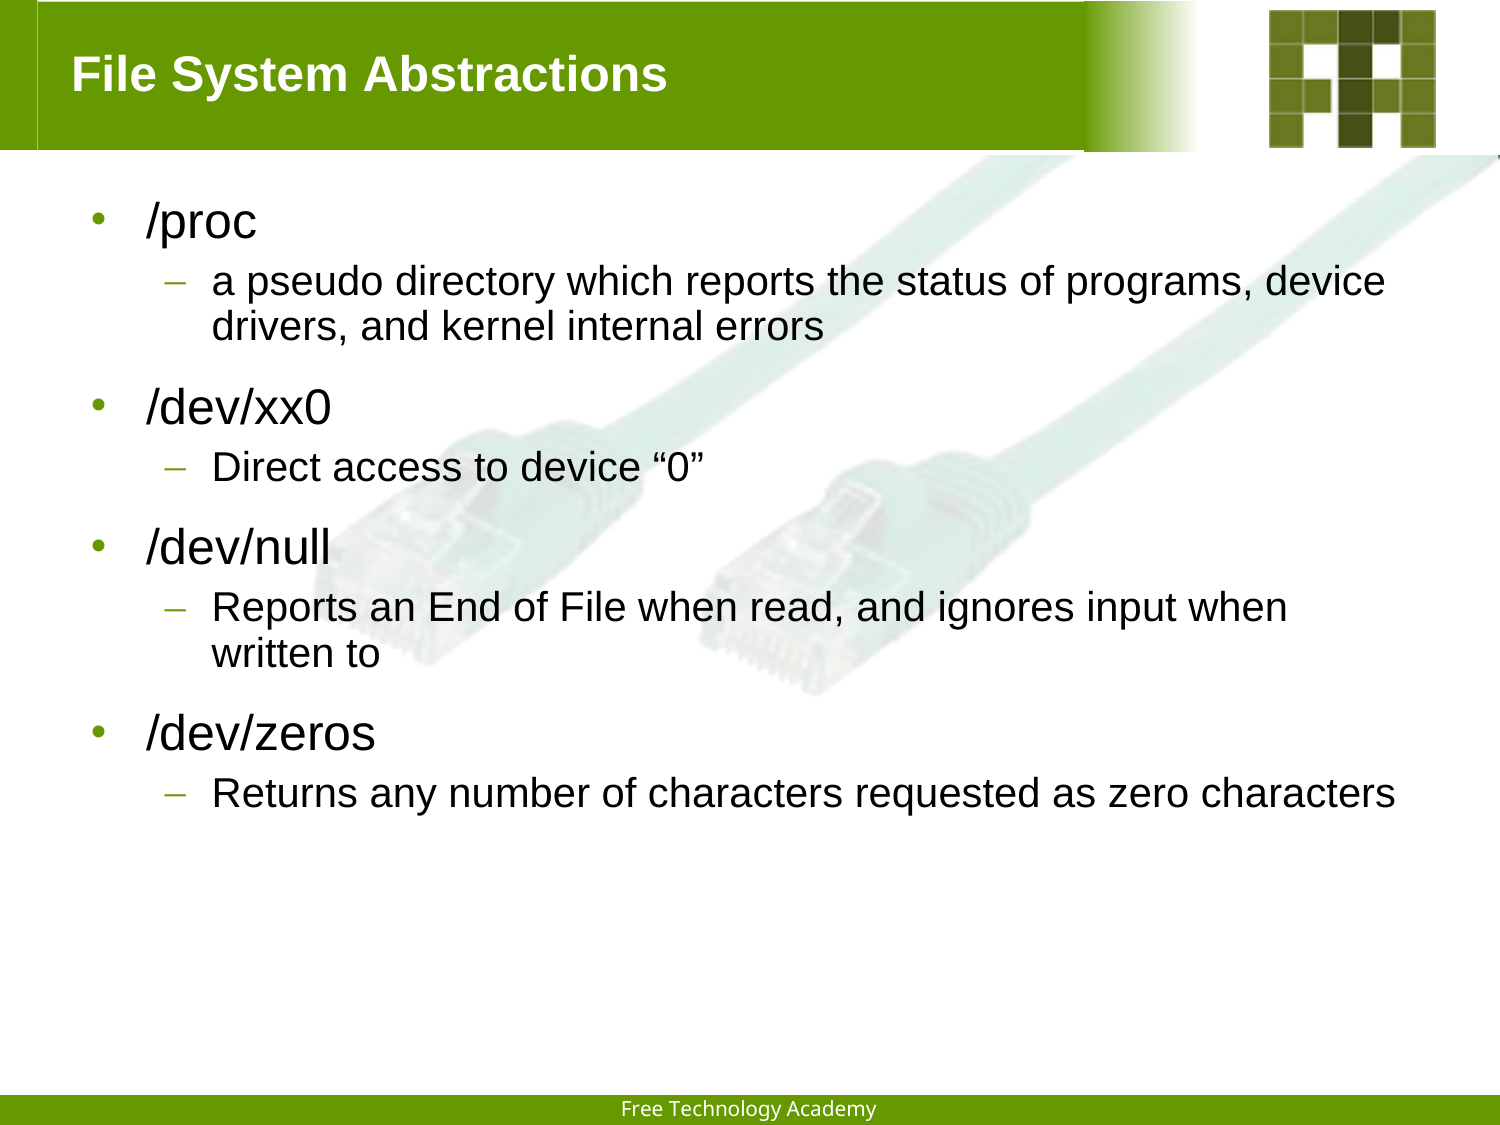

File System Abstractions
# /proc
a pseudo directory which reports the status of programs, device drivers, and kernel internal errors
/dev/xx0
Direct access to device “0”
/dev/null
Reports an End of File when read, and ignores input when written to
/dev/zeros
Returns any number of characters requested as zero characters